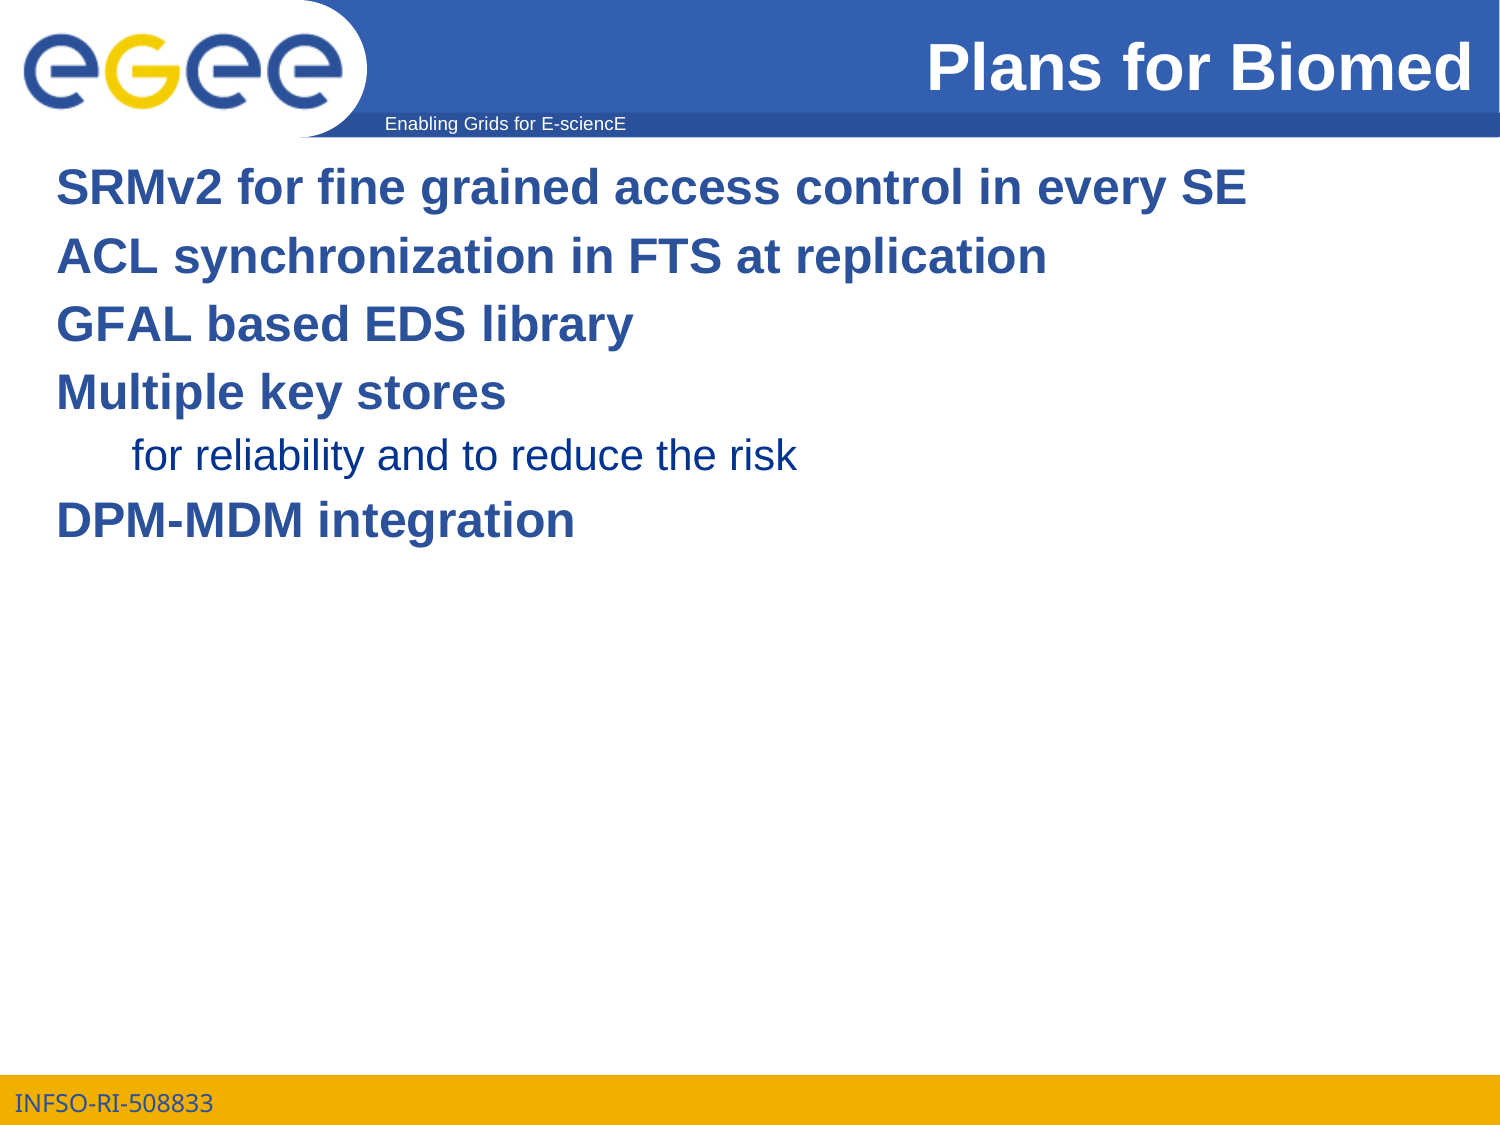

# Plans for Biomed
SRMv2 for fine grained access control in every SE
ACL synchronization in FTS at replication
GFAL based EDS library
Multiple key stores
for reliability and to reduce the risk
DPM-MDM integration